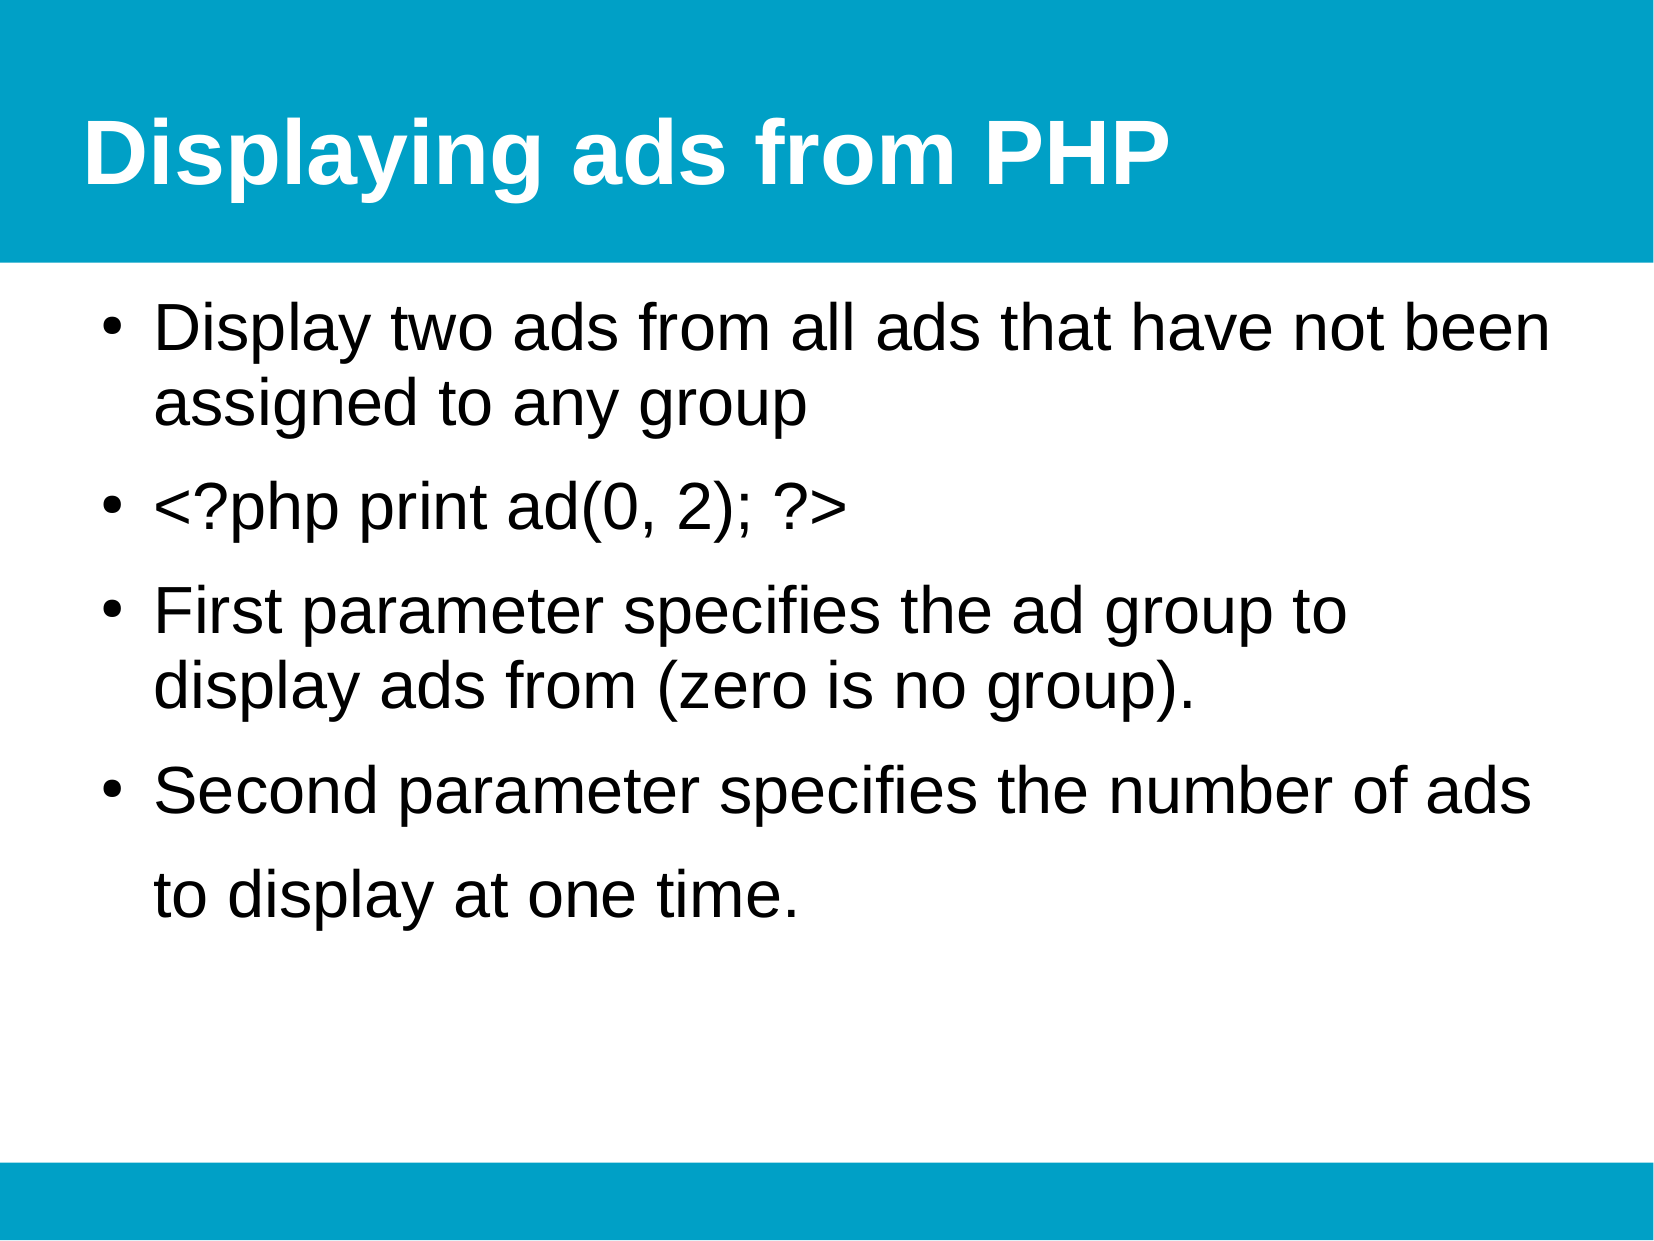

# Displaying ads from PHP
Display two ads from all ads that have not been assigned to any group
<?php print ad(0, 2); ?>
First parameter specifies the ad group to display ads from (zero is no group).
Second parameter specifies the number of ads
to display at one time.